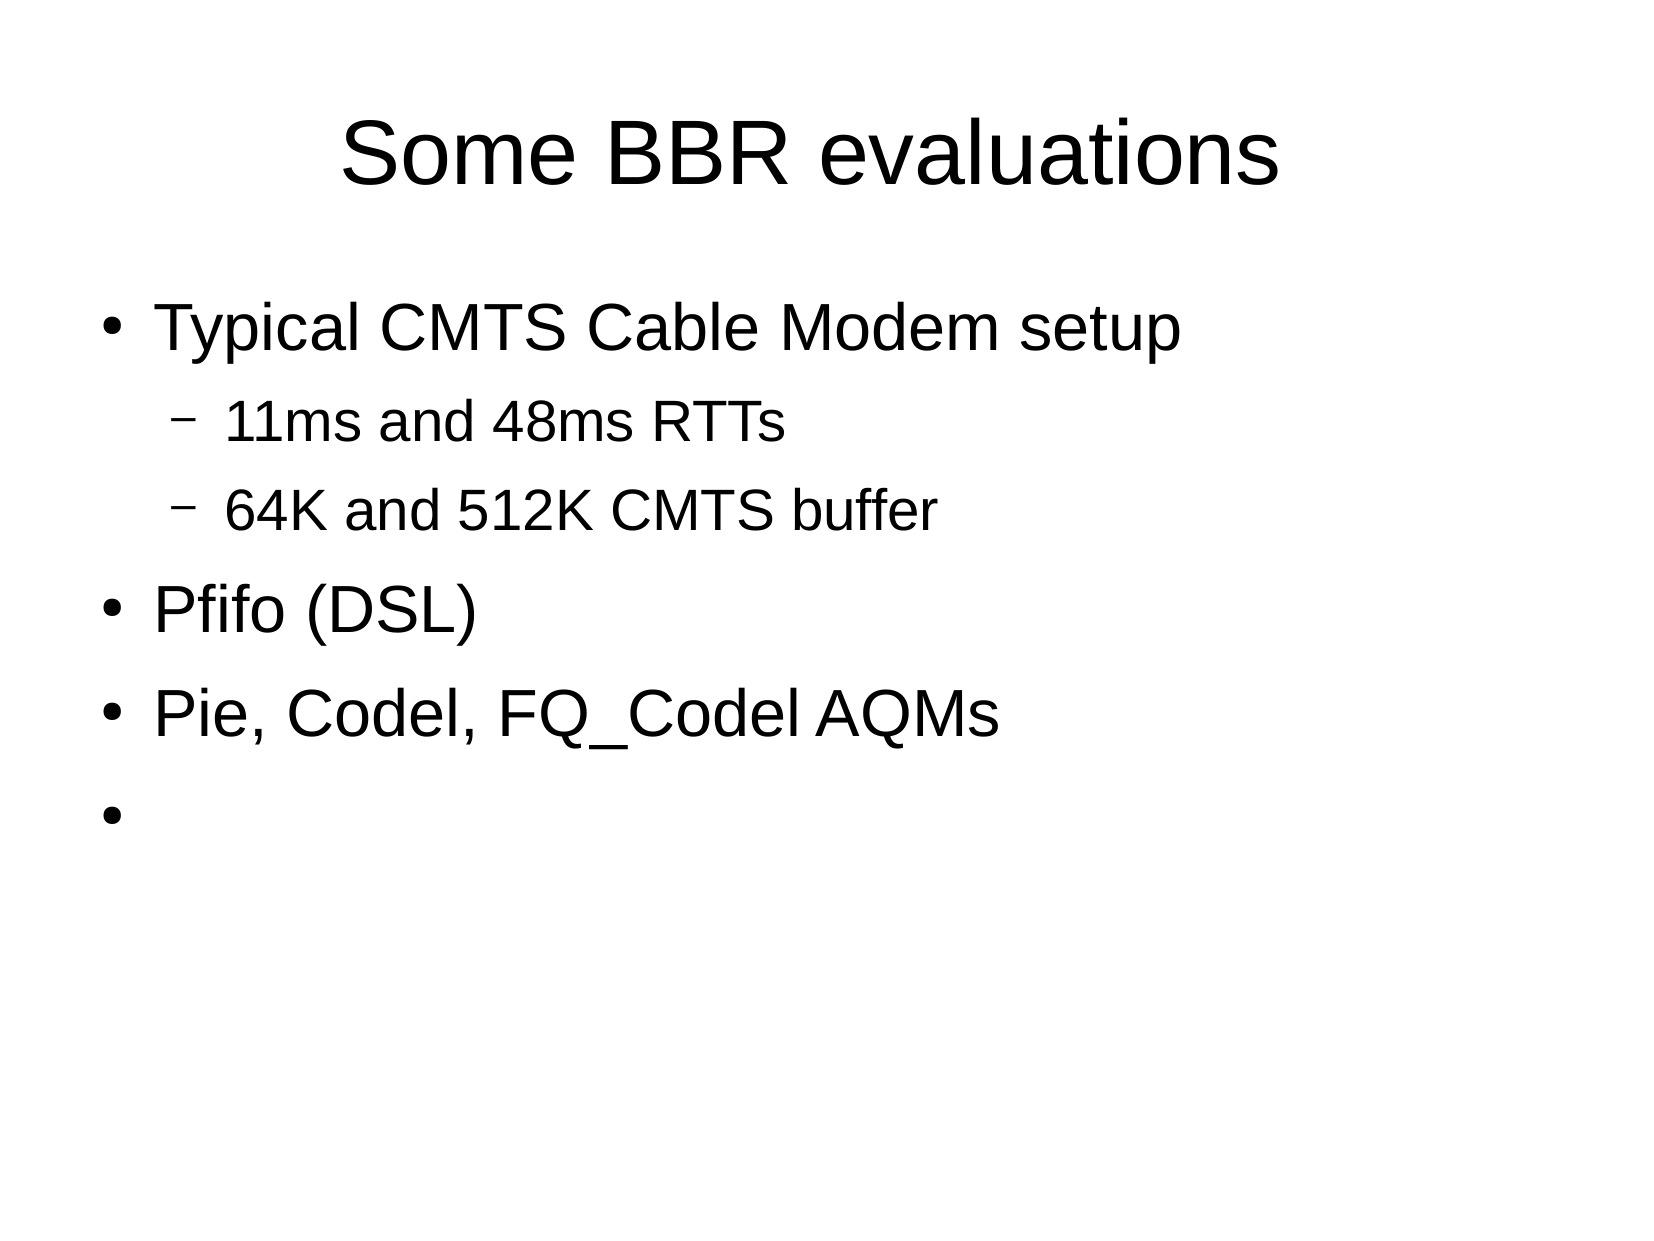

# Some BBR evaluations
Typical CMTS Cable Modem setup
11ms and 48ms RTTs
64K and 512K CMTS buffer
Pfifo (DSL)
Pie, Codel, FQ_Codel AQMs